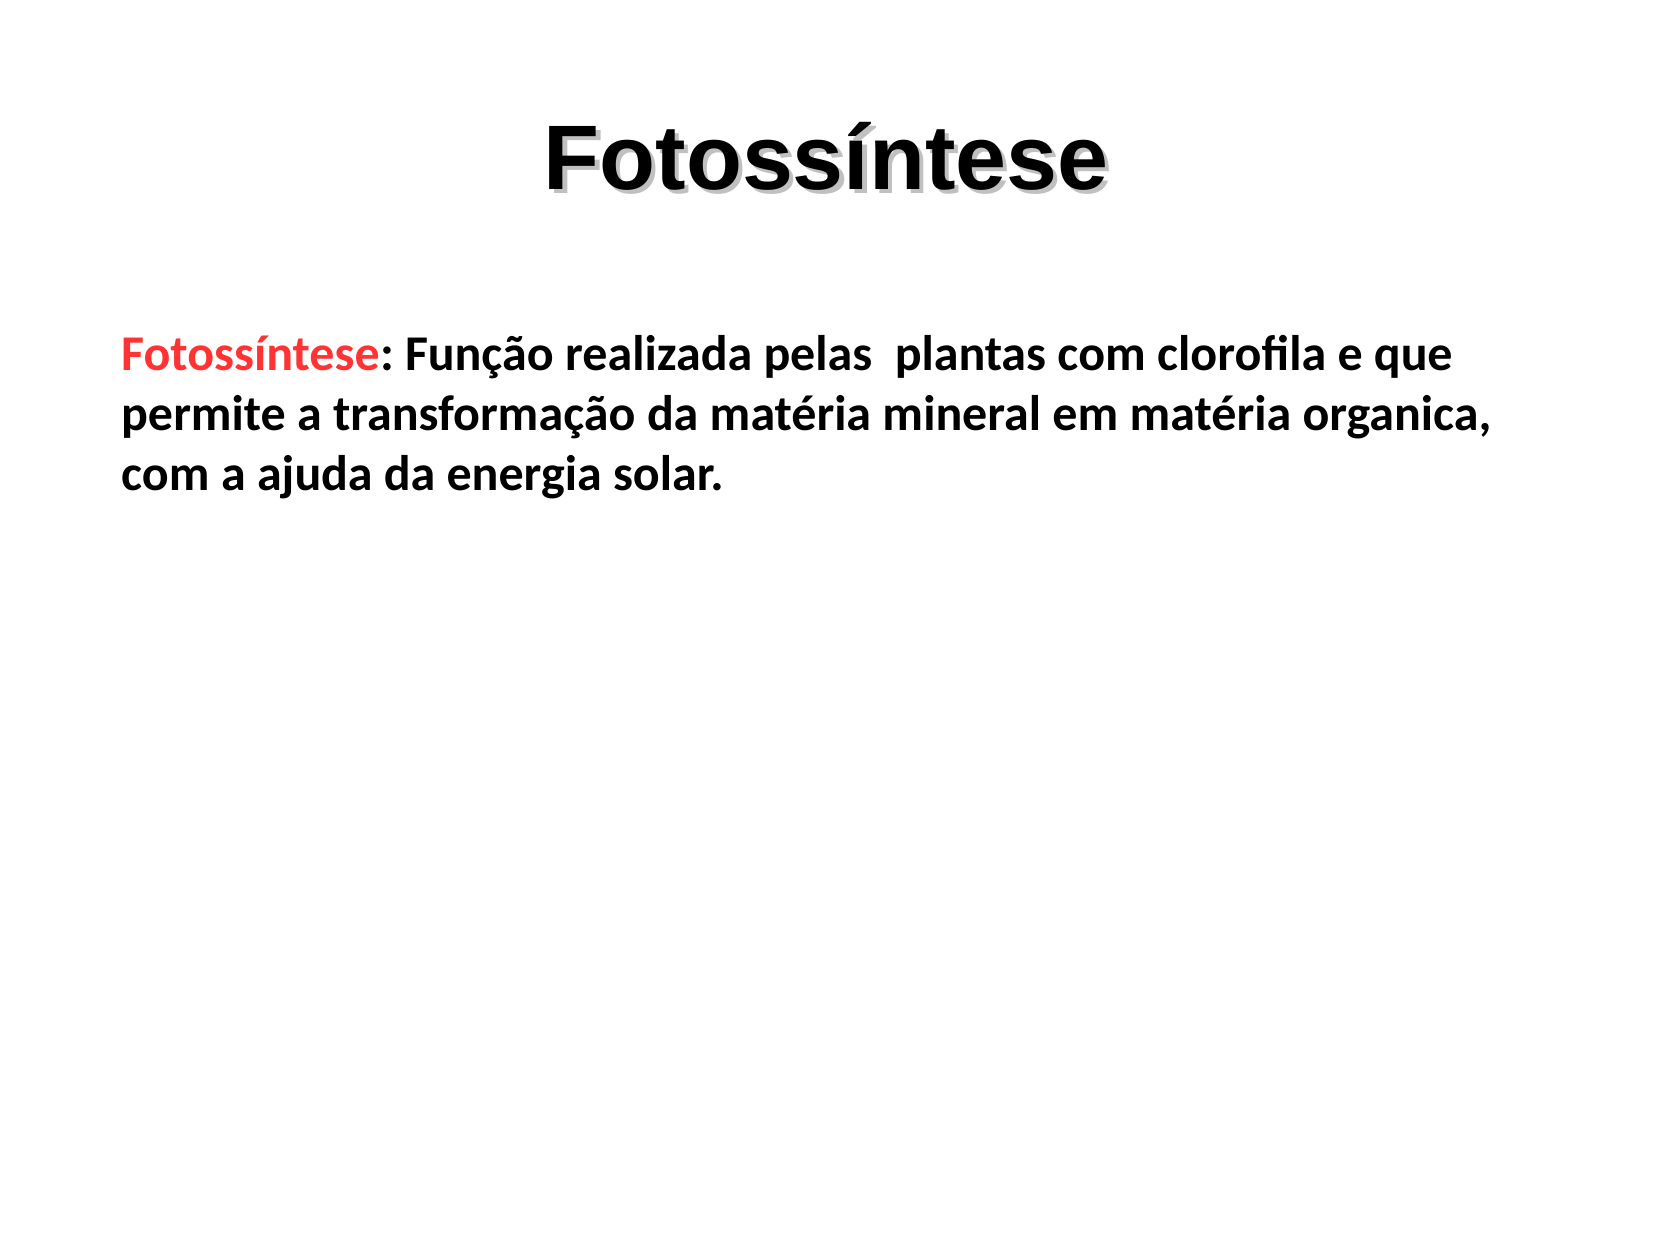

# Fotossíntese
Fotossíntese: Função realizada pelas plantas com clorofila e que permite a transformação da matéria mineral em matéria organica, com a ajuda da energia solar.